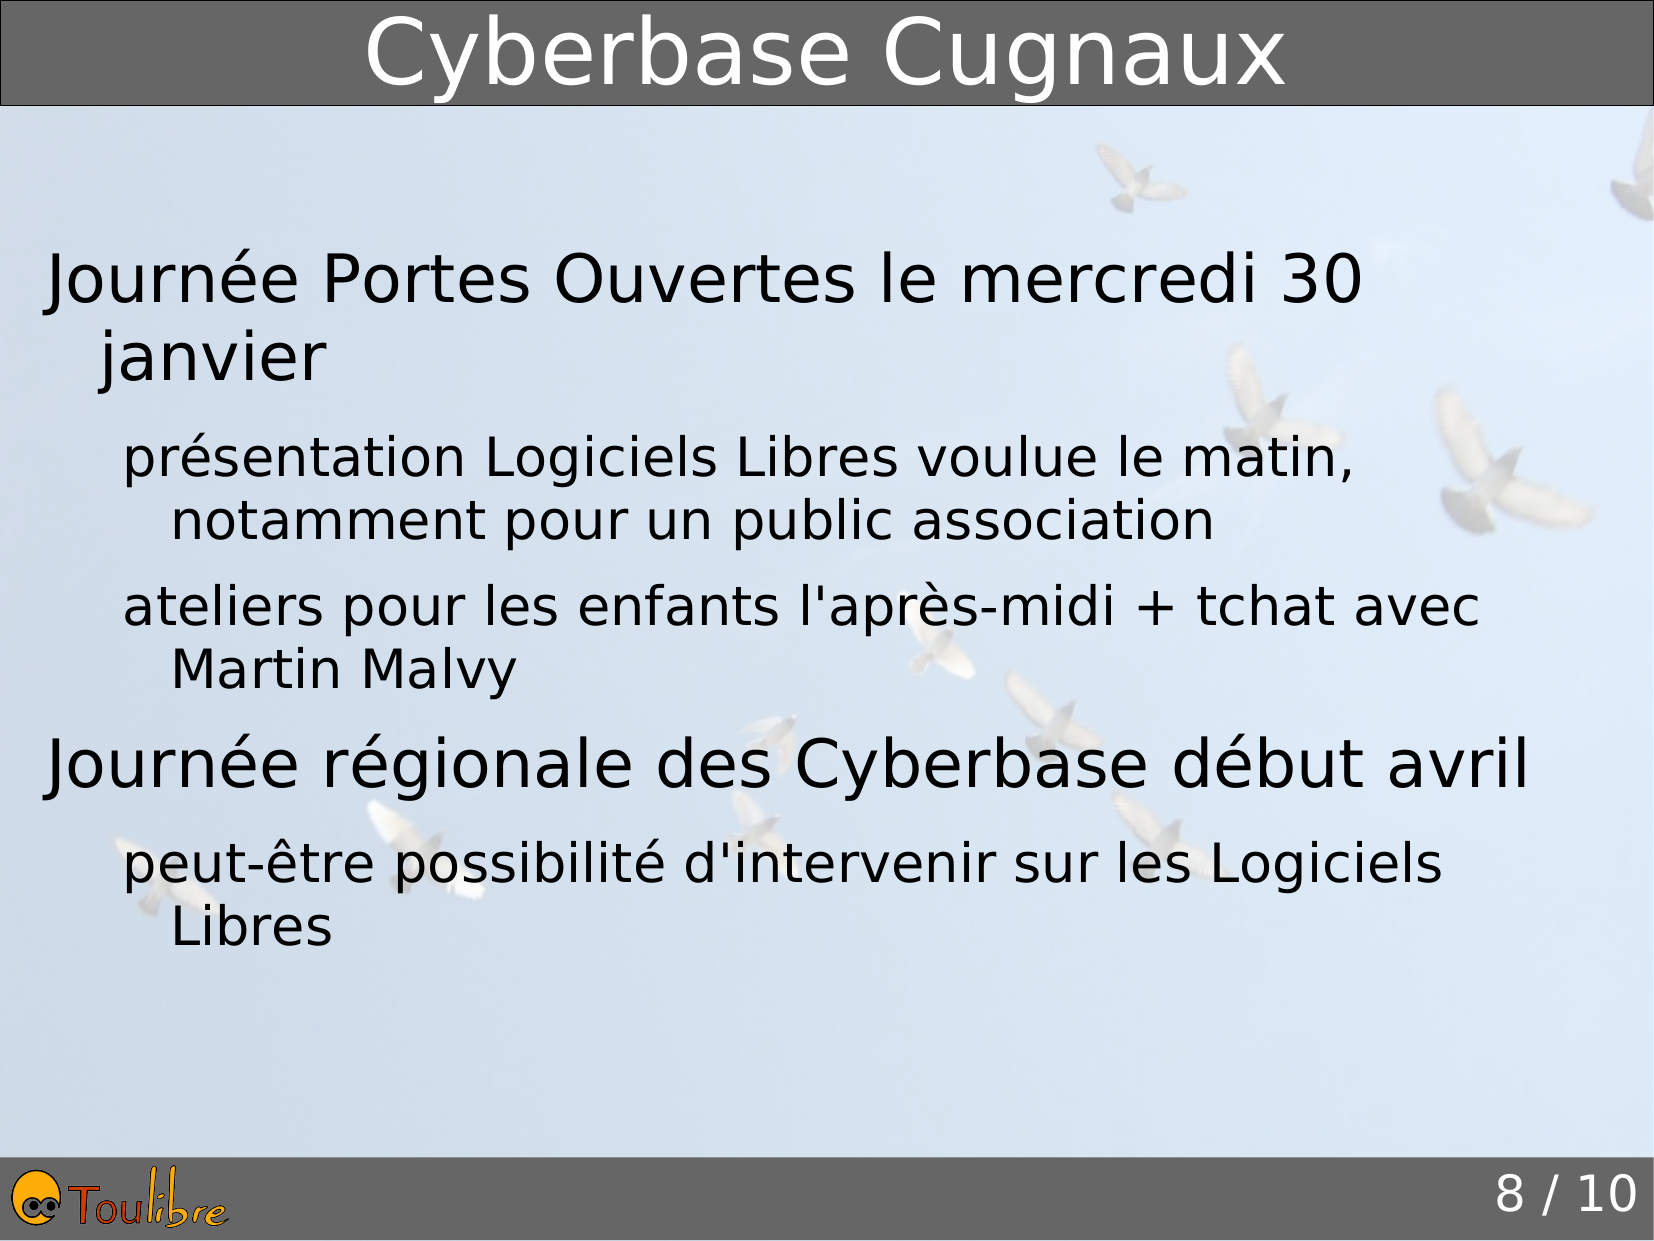

# Cyberbase Cugnaux
Journée Portes Ouvertes le mercredi 30 janvier
présentation Logiciels Libres voulue le matin, notamment pour un public association
ateliers pour les enfants l'après-midi + tchat avec Martin Malvy
Journée régionale des Cyberbase début avril
peut-être possibilité d'intervenir sur les Logiciels Libres